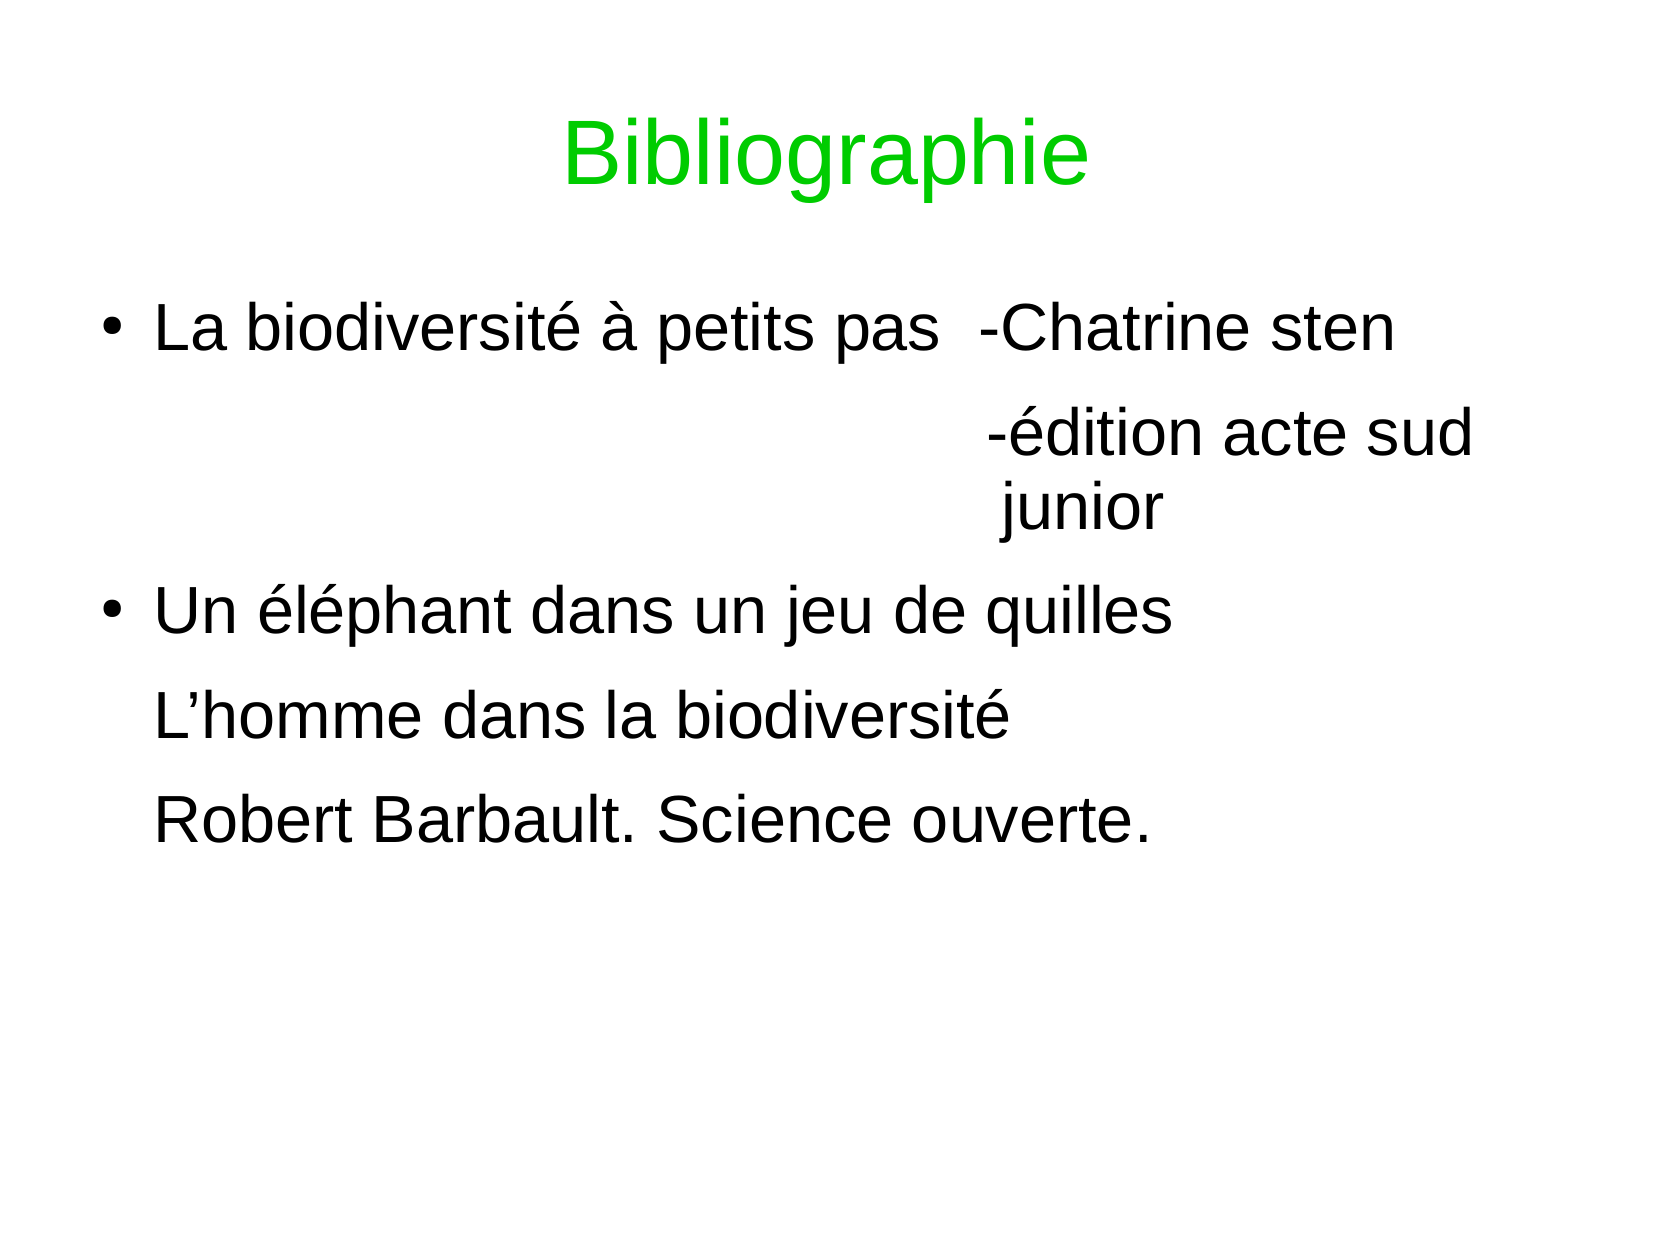

# Bibliographie
La biodiversité à petits pas -Chatrine sten
 -édition acte sud junior
Un éléphant dans un jeu de quilles
L’homme dans la biodiversité
Robert Barbault. Science ouverte.